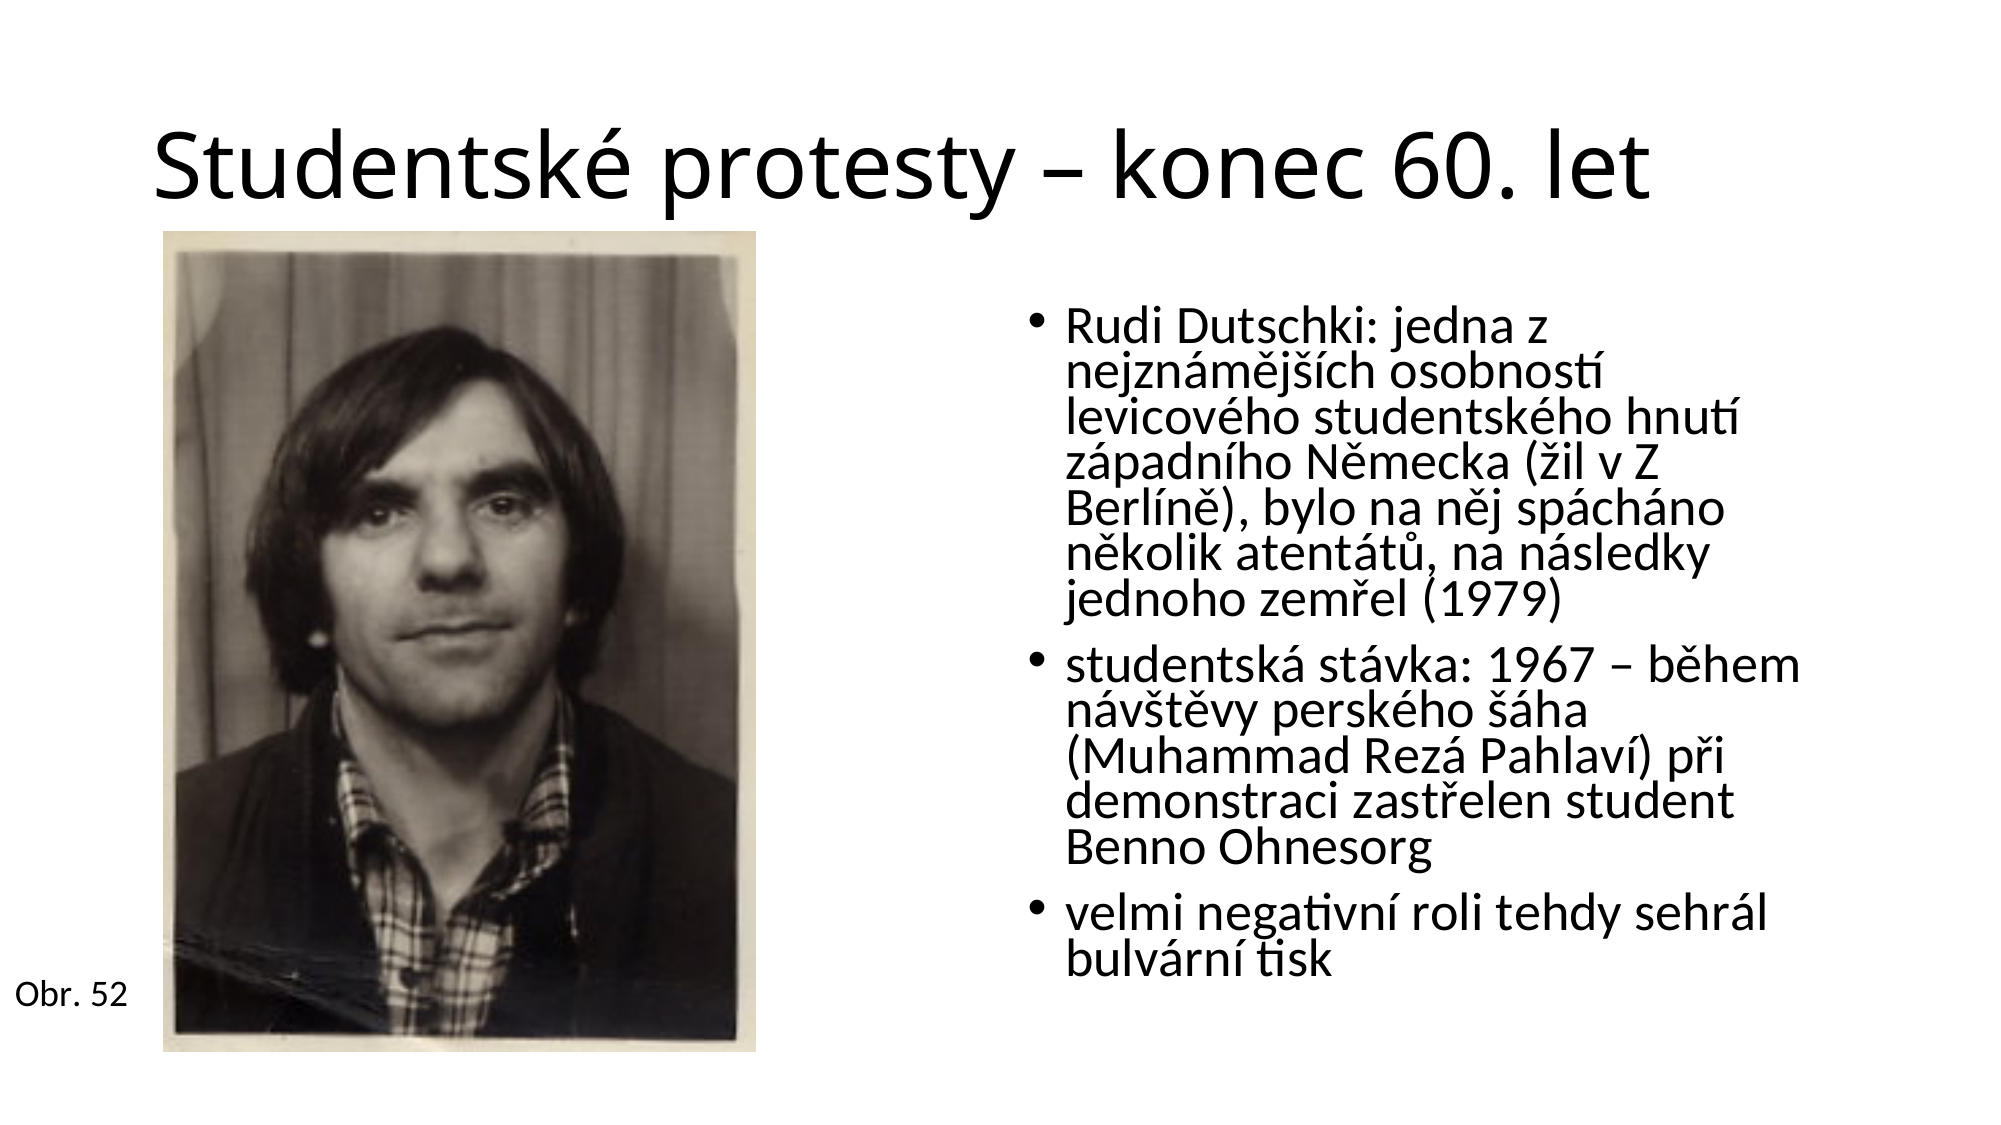

# Studentské protesty – konec 60. let
Rudi Dutschki: jedna z nejznámějších osobností levicového studentského hnutí západního Německa (žil v Z Berlíně), bylo na něj spácháno několik atentátů, na následky jednoho zemřel (1979)
studentská stávka: 1967 – během návštěvy perského šáha (Muhammad Rezá Pahlaví) při demonstraci zastřelen student Benno Ohnesorg
velmi negativní roli tehdy sehrál bulvární tisk
Obr. 52